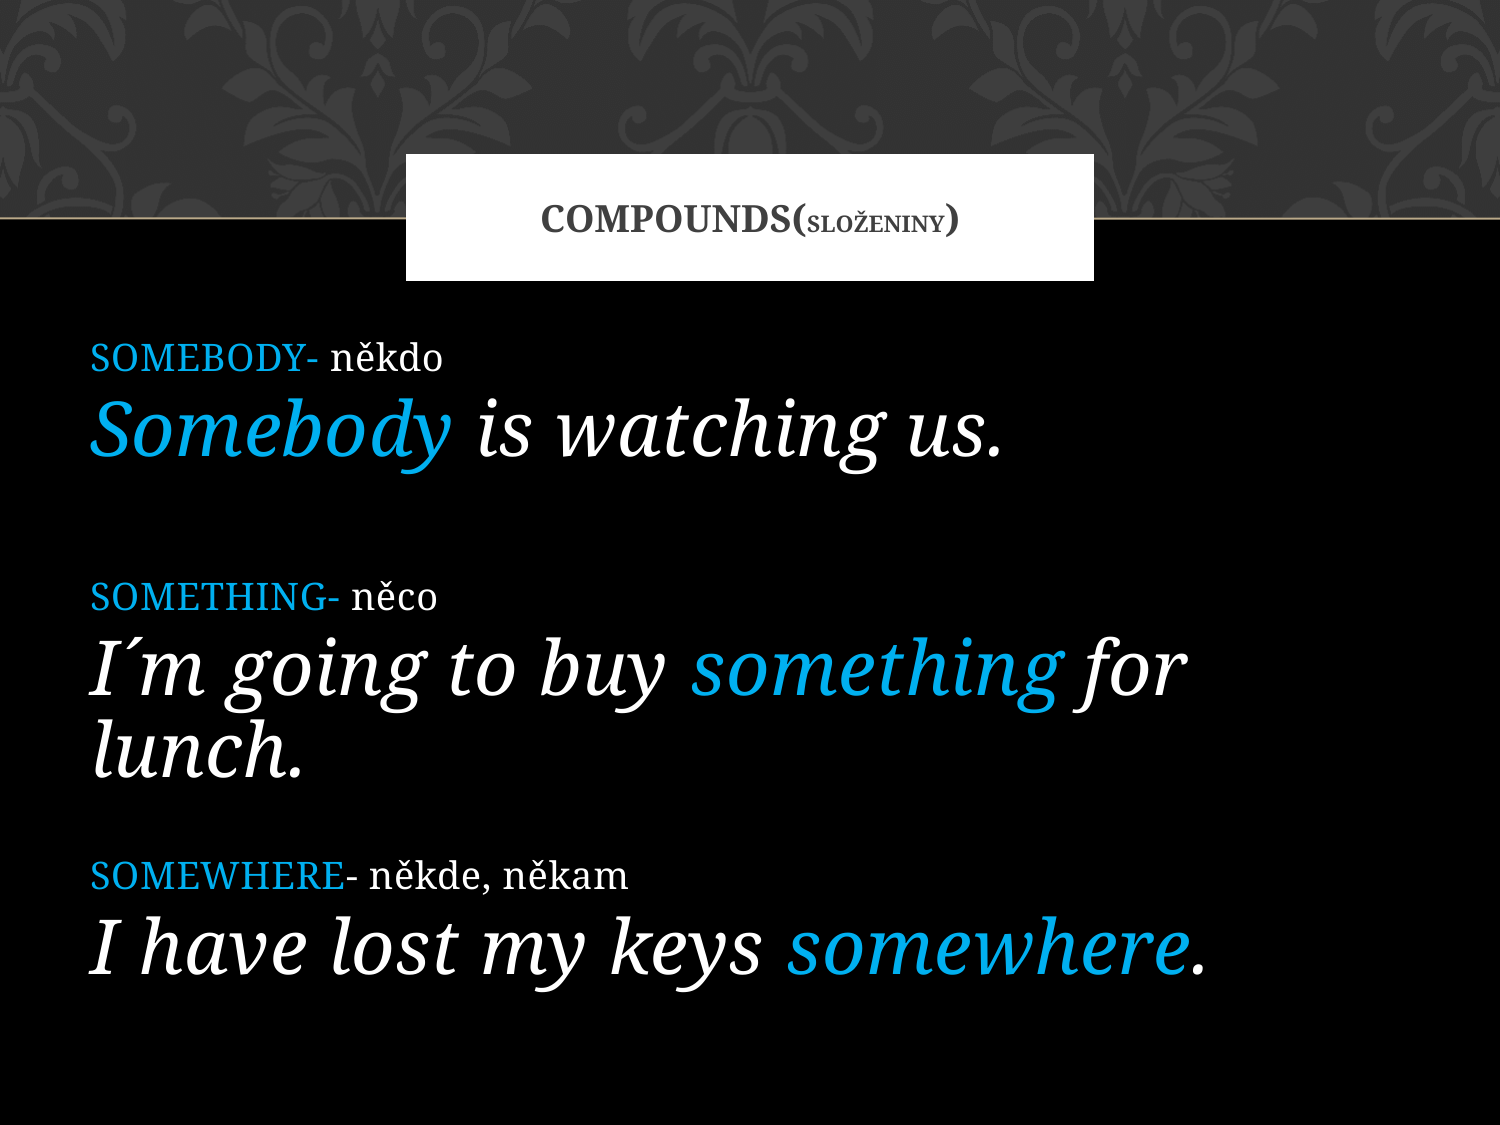

Compounds(složeniny)
# SOMEBODY- někdo
Somebody is watching us.
SOMETHING- něco
I´m going to buy something for lunch.
SOMEWHERE- někde, někam
I have lost my keys somewhere.